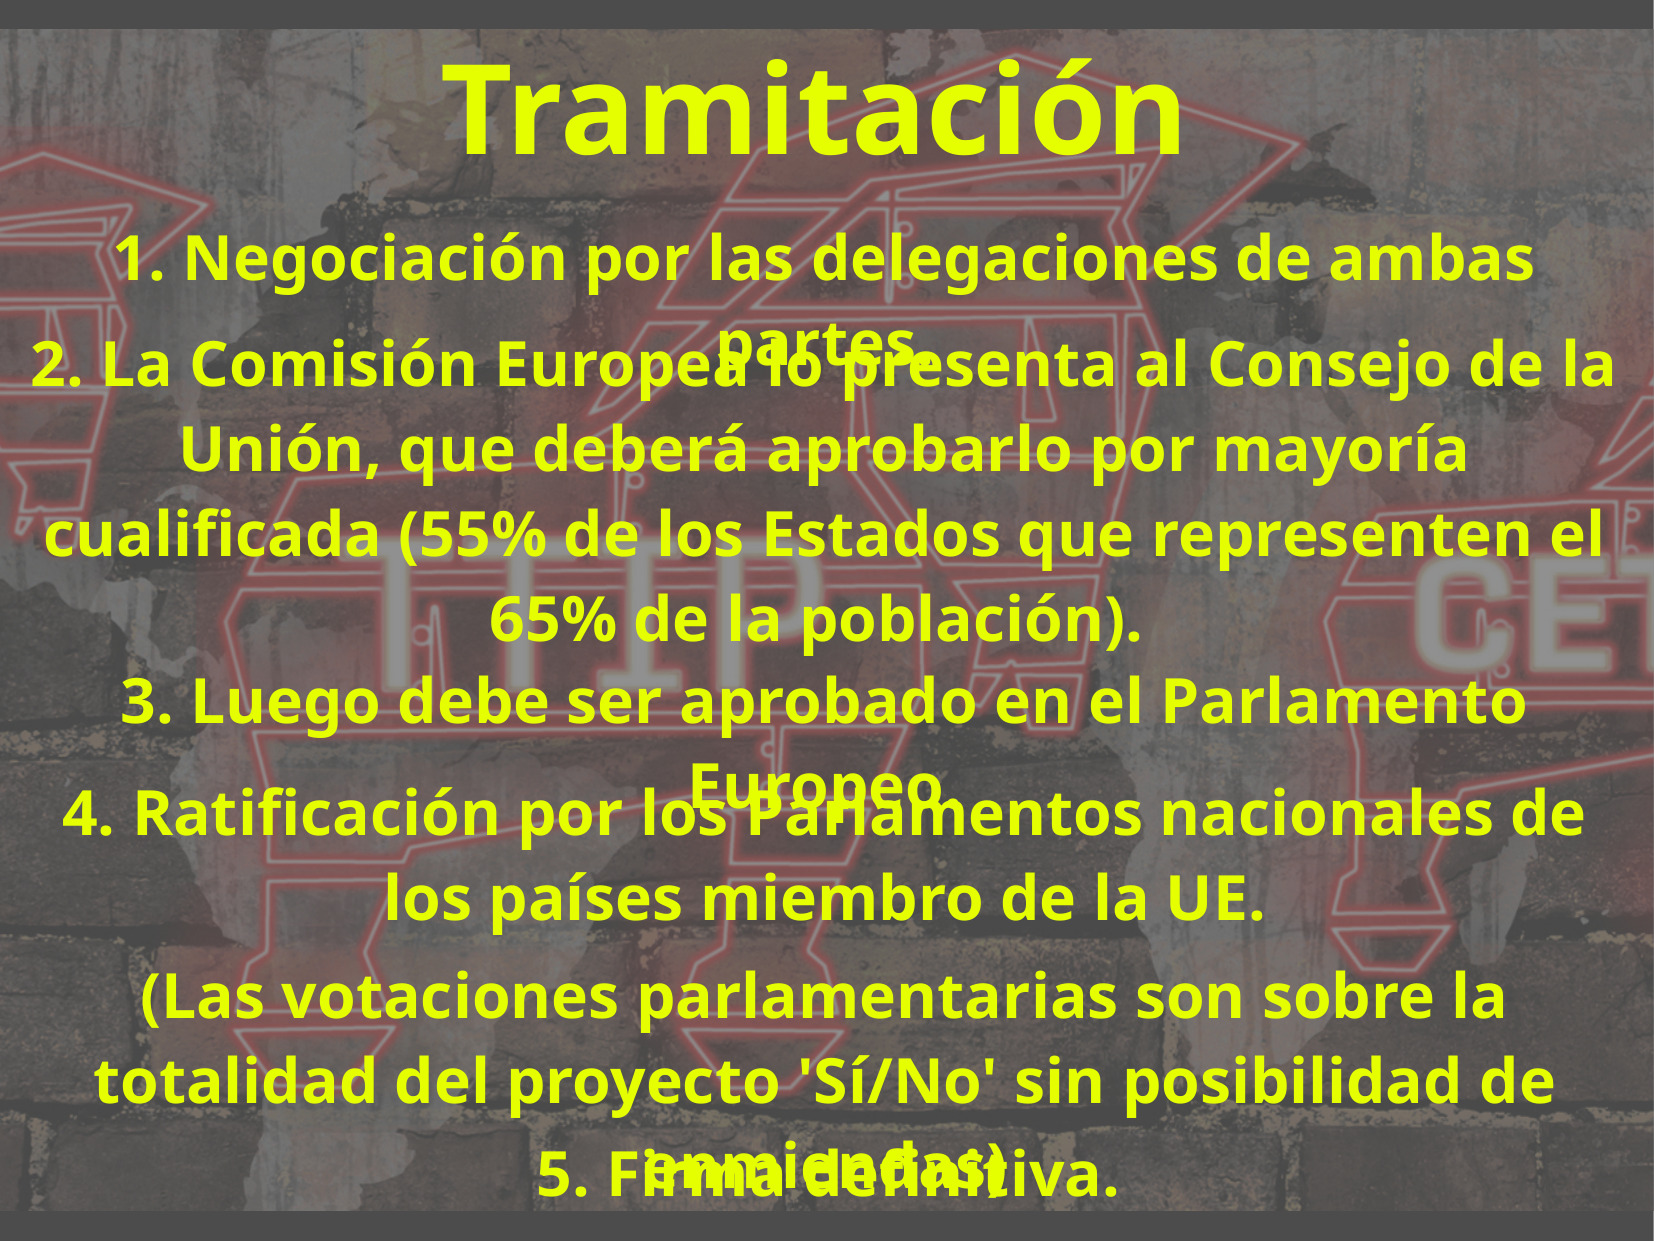

Tramitación
# 1. Negociación por las delegaciones de ambas partes.
2. La Comisión Europea lo presenta al Consejo de la Unión, que deberá aprobarlo por mayoría cualificada (55% de los Estados que representen el 65% de la población).
3. Luego debe ser aprobado en el Parlamento Europeo.
4. Ratificación por los Parlamentos nacionales de los países miembro de la UE.
(Las votaciones parlamentarias son sobre la totalidad del proyecto 'Sí/No' sin posibilidad de enmiendas)
5. Firma definitiva.